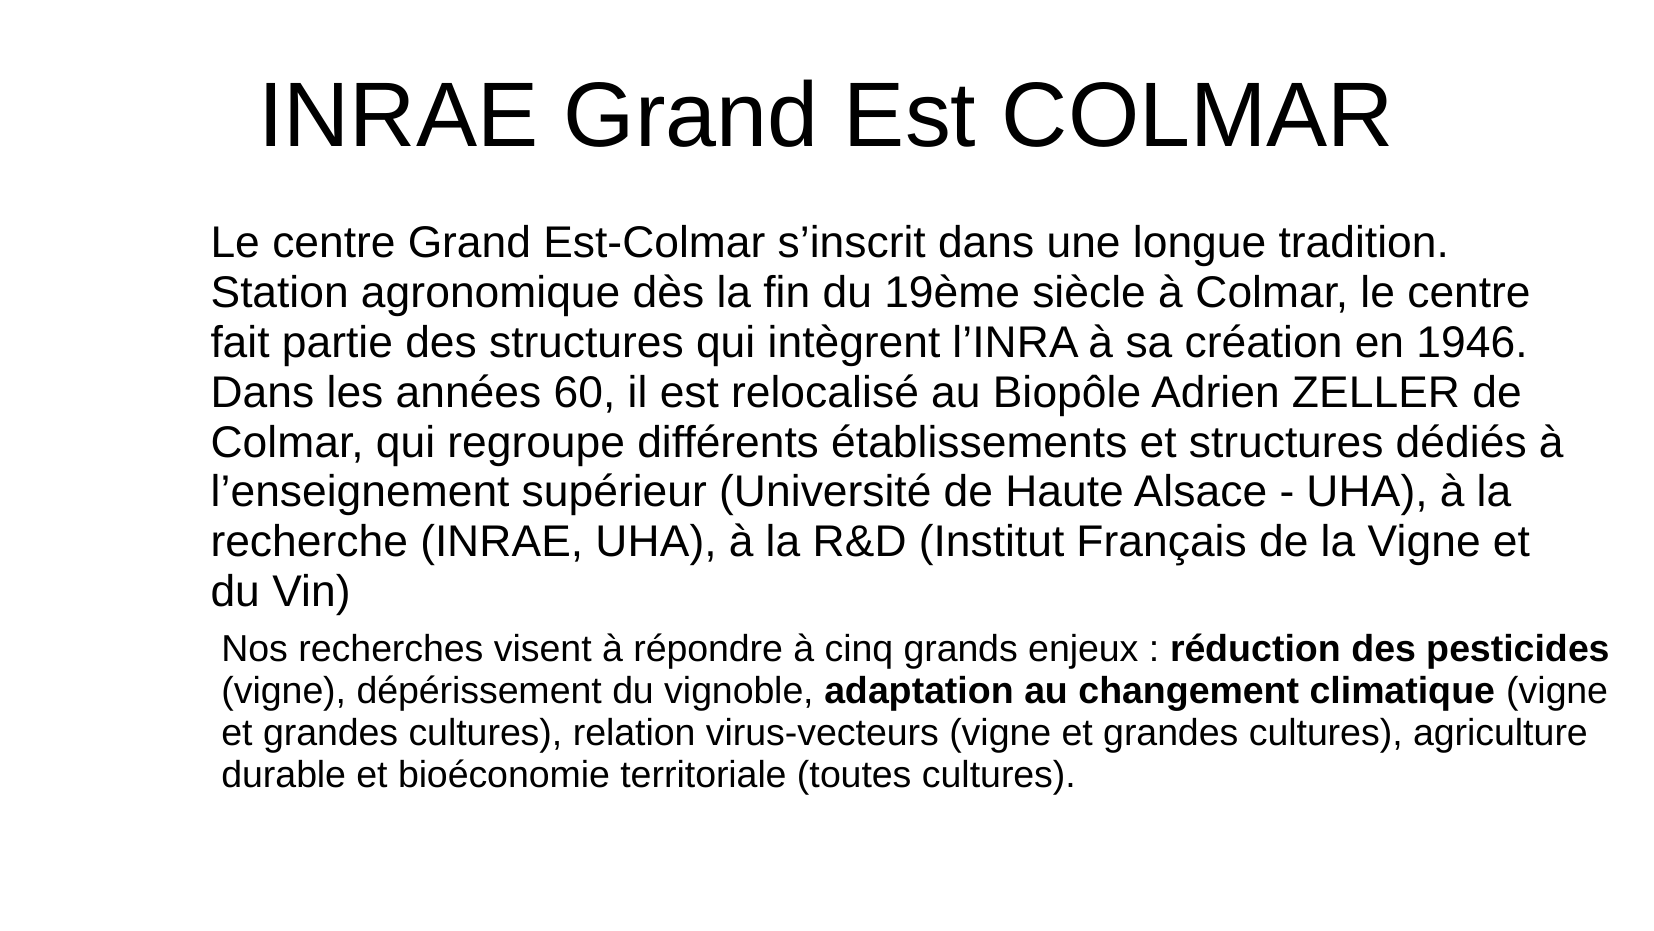

# INRAE Grand Est COLMAR
Le centre Grand Est-Colmar s’inscrit dans une longue tradition. Station agronomique dès la fin du 19ème siècle à Colmar, le centre fait partie des structures qui intègrent l’INRA à sa création en 1946. Dans les années 60, il est relocalisé au Biopôle Adrien ZELLER de Colmar, qui regroupe différents établissements et structures dédiés à l’enseignement supérieur (Université de Haute Alsace - UHA), à la recherche (INRAE, UHA), à la R&D (Institut Français de la Vigne et du Vin)
Nos recherches visent à répondre à cinq grands enjeux : réduction des pesticides (vigne), dépérissement du vignoble, adaptation au changement climatique (vigne et grandes cultures), relation virus-vecteurs (vigne et grandes cultures), agriculture durable et bioéconomie territoriale (toutes cultures).